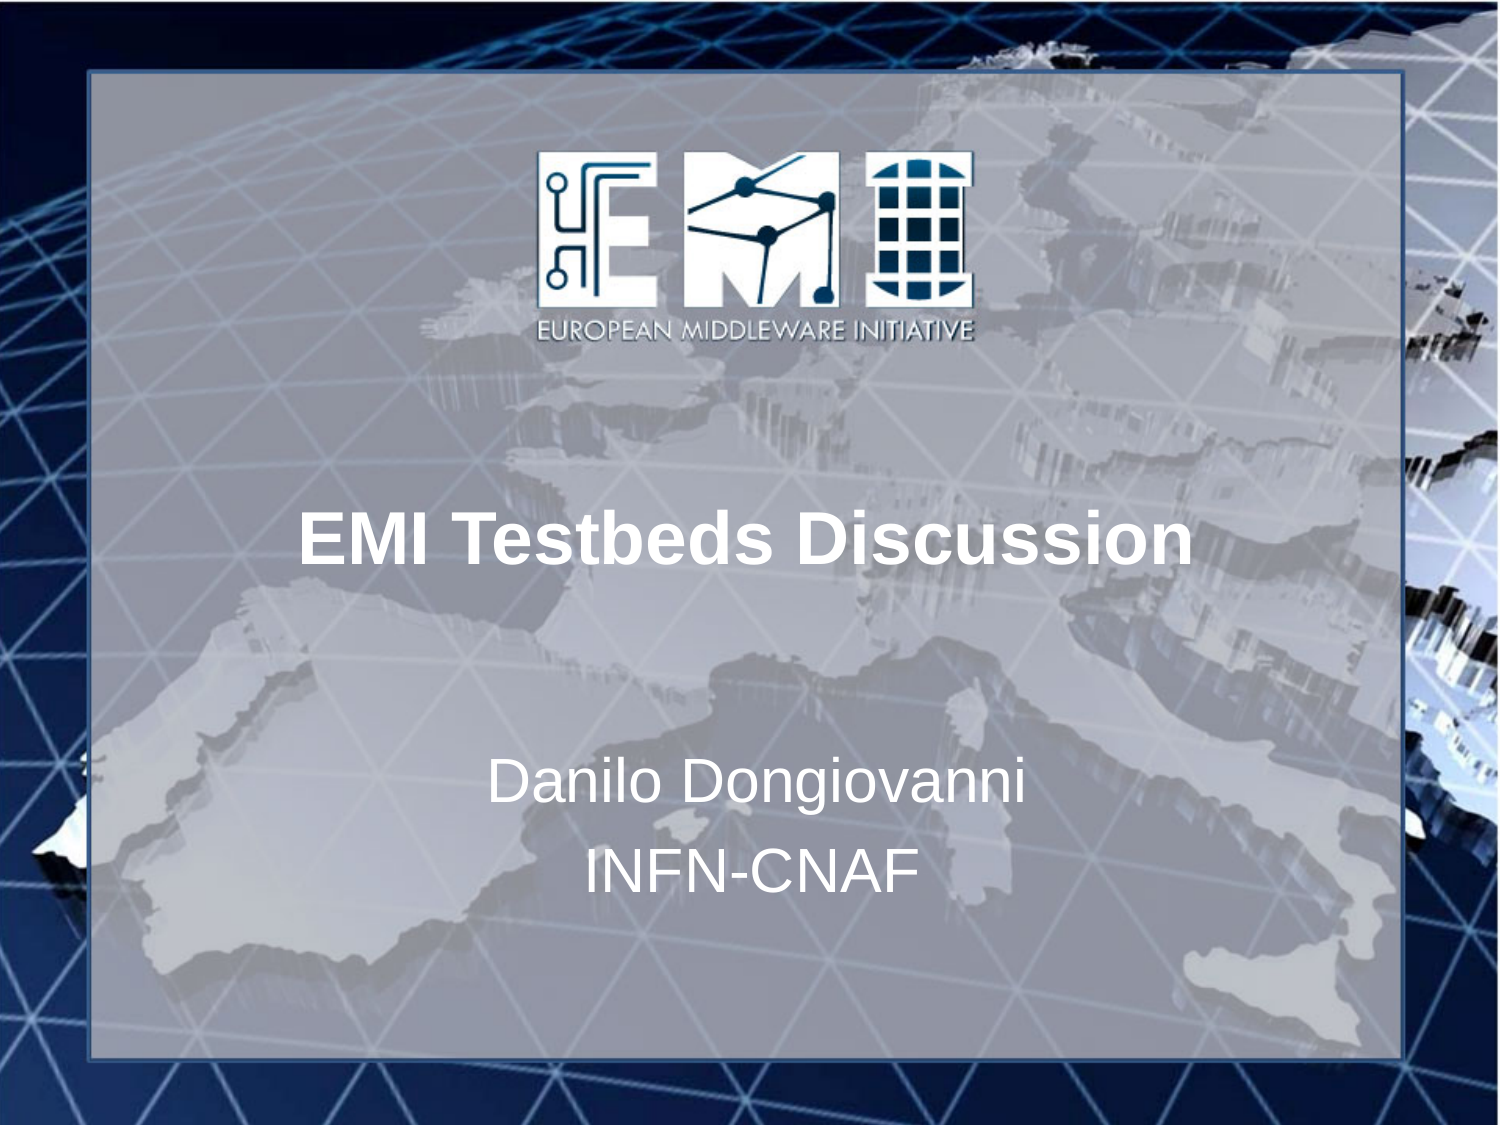

# EMI Testbeds Discussion
Danilo Dongiovanni
INFN-CNAF